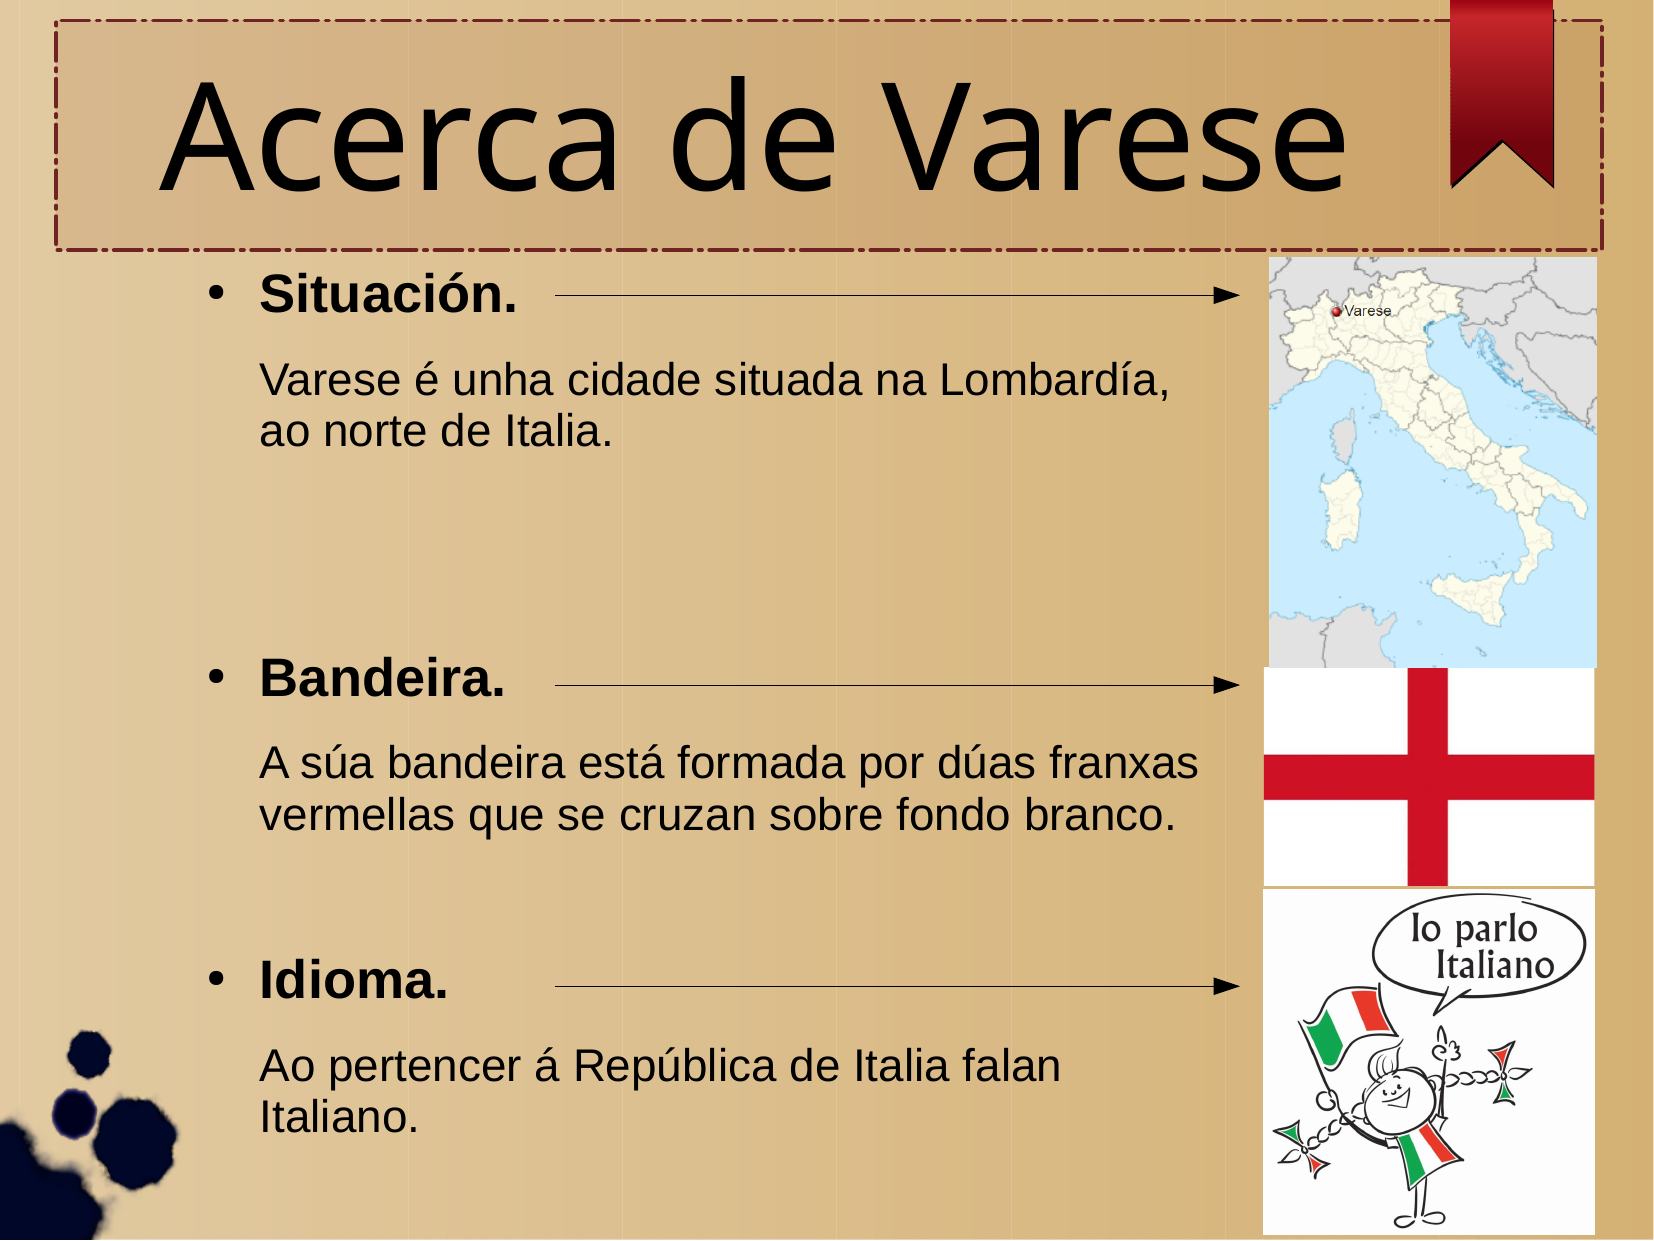

# Acerca de Varese
Situación.
Varese é unha cidade situada na Lombardía, ao norte de Italia.
Bandeira.
A súa bandeira está formada por dúas franxas vermellas que se cruzan sobre fondo branco.
Idioma.
Ao pertencer á República de Italia falan Italiano.